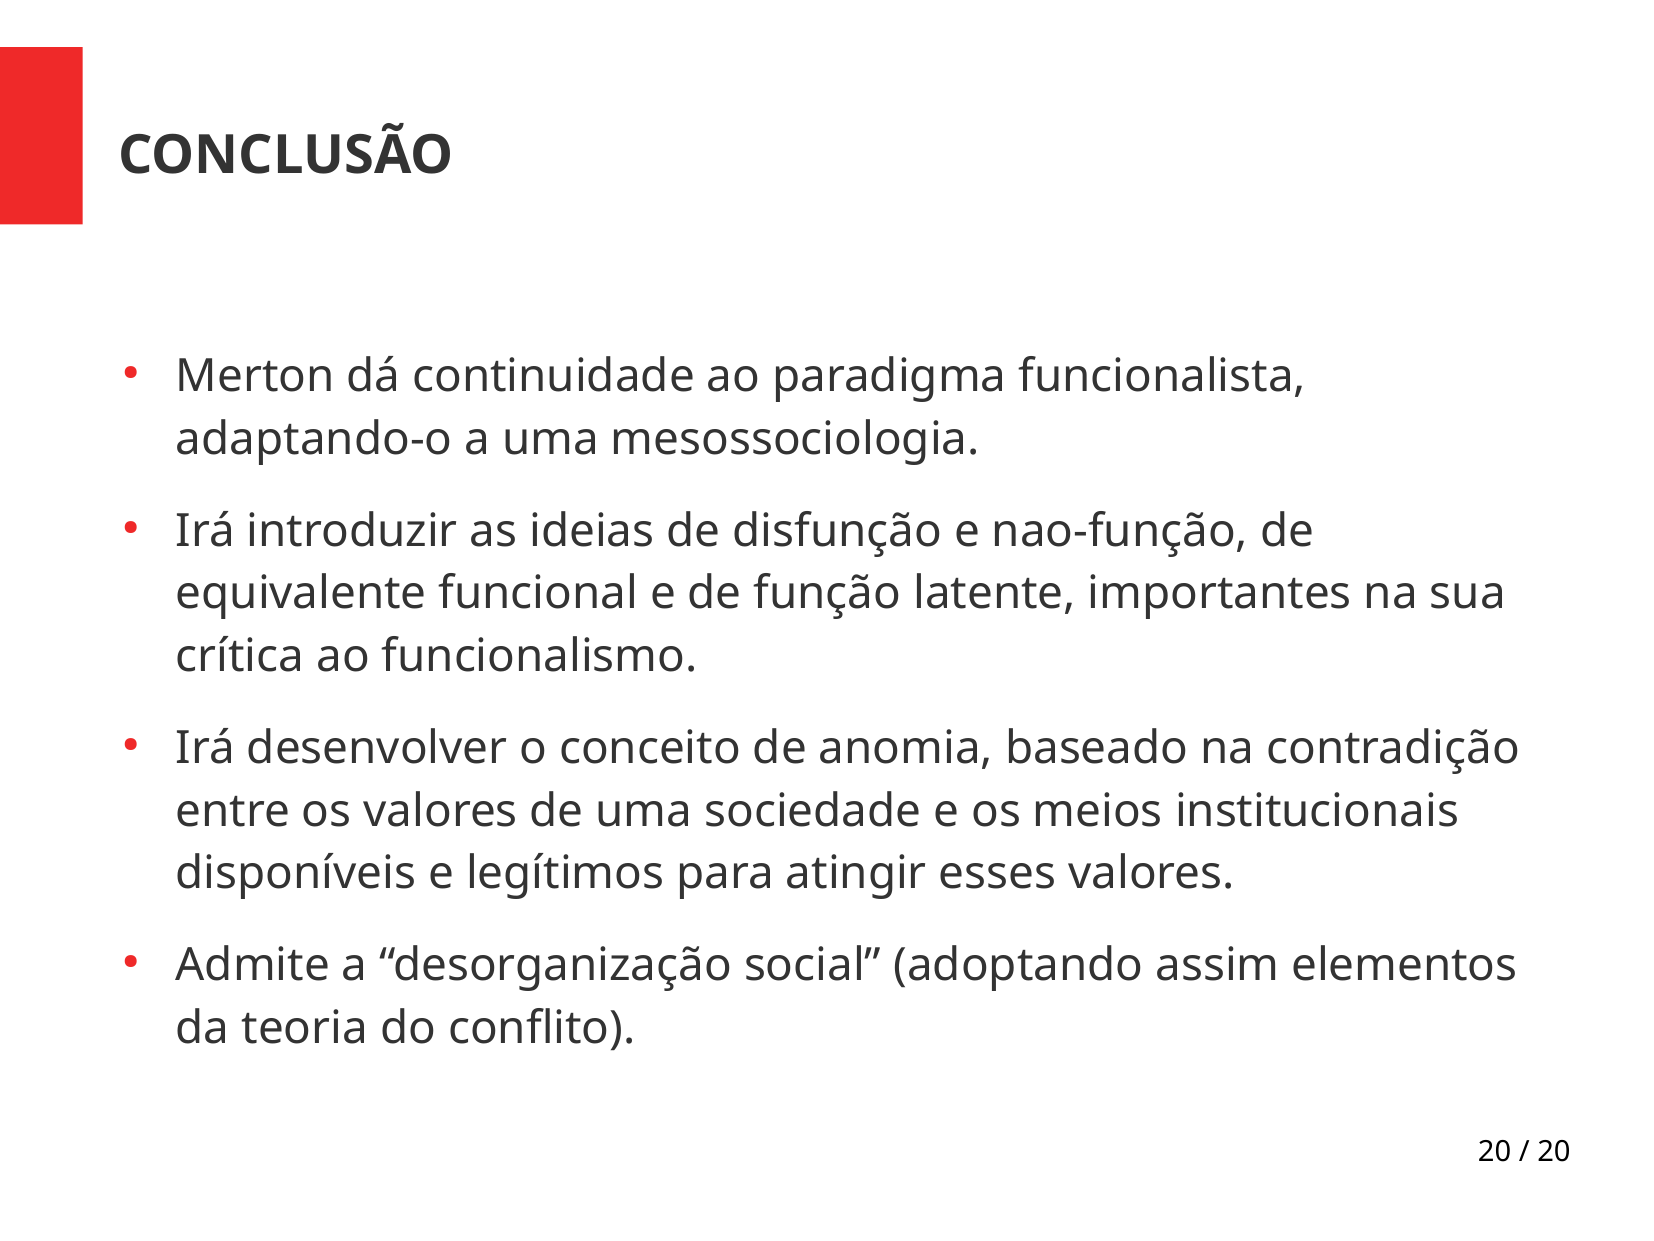

# CONCLUSÃO
Merton dá continuidade ao paradigma funcionalista, adaptando-o a uma mesossociologia.
Irá introduzir as ideias de disfunção e nao-função, de equivalente funcional e de função latente, importantes na sua crítica ao funcionalismo.
Irá desenvolver o conceito de anomia, baseado na contradição entre os valores de uma sociedade e os meios institucionais disponíveis e legítimos para atingir esses valores.
Admite a “desorganização social” (adoptando assim elementos da teoria do conflito).
20